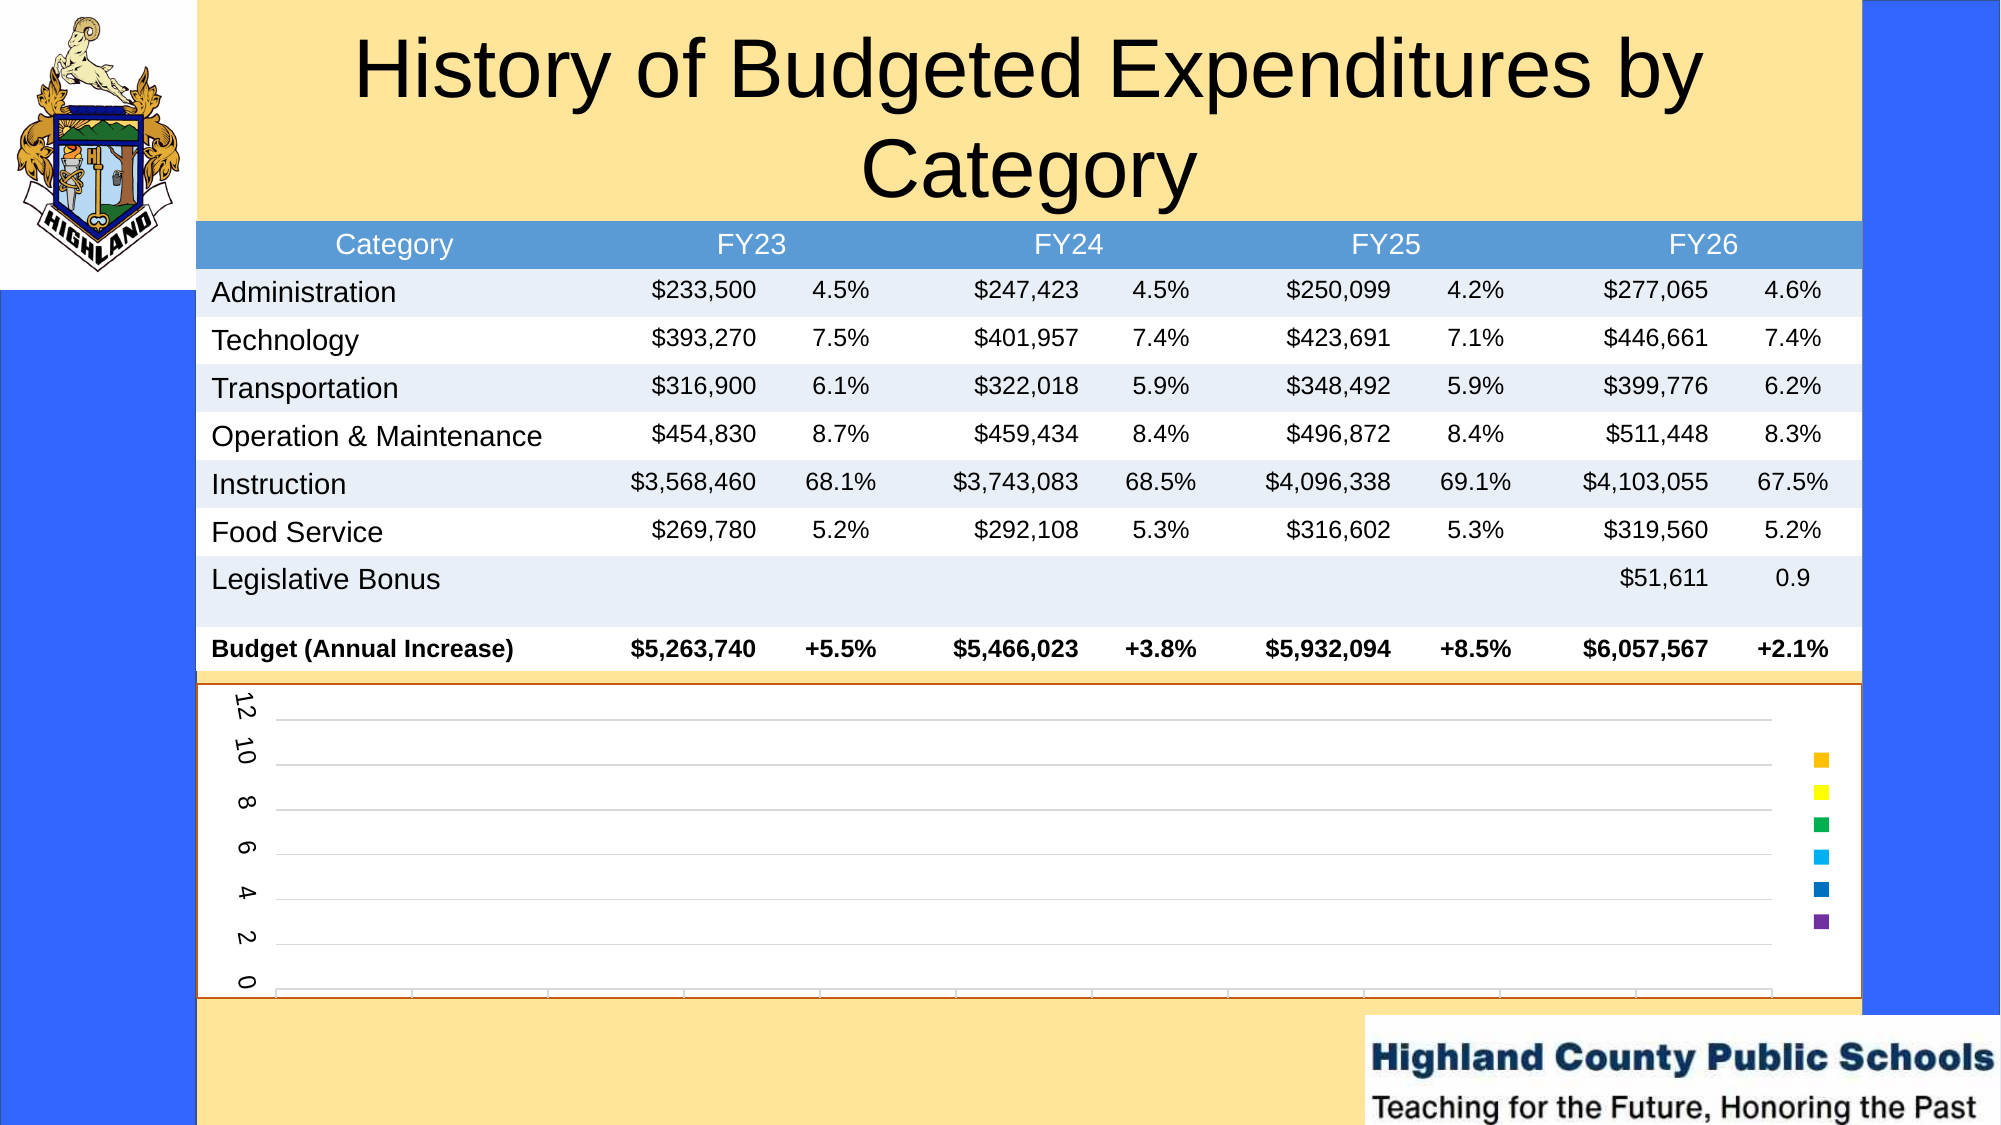

# History of Budgeted Expenditures by Category
| Category | FY23 | | FY24 | | FY25 | | FY26 | |
| --- | --- | --- | --- | --- | --- | --- | --- | --- |
| Administration | $233,500 | 4.5% | $247,423 | 4.5% | $250,099 | 4.2% | $277,065 | 4.6% |
| Technology | $393,270 | 7.5% | $401,957 | 7.4% | $423,691 | 7.1% | $446,661 | 7.4% |
| Transportation | $316,900 | 6.1% | $322,018 | 5.9% | $348,492 | 5.9% | $399,776 | 6.2% |
| Operation & Maintenance | $454,830 | 8.7% | $459,434 | 8.4% | $496,872 | 8.4% | $511,448 | 8.3% |
| Instruction | $3,568,460 | 68.1% | $3,743,083 | 68.5% | $4,096,338 | 69.1% | $4,103,055 | 67.5% |
| Food Service | $269,780 | 5.2% | $292,108 | 5.3% | $316,602 | 5.3% | $319,560 | 5.2% |
| Legislative Bonus | | | | | | | $51,611 | 0.9 |
| Budget (Annual Increase) | $5,263,740 | +5.5% | $5,466,023 | +3.8% | $5,932,094 | +8.5% | $6,057,567 | +2.1% |
### Chart
| Category | | | | | | |
|---|---|---|---|---|---|---|